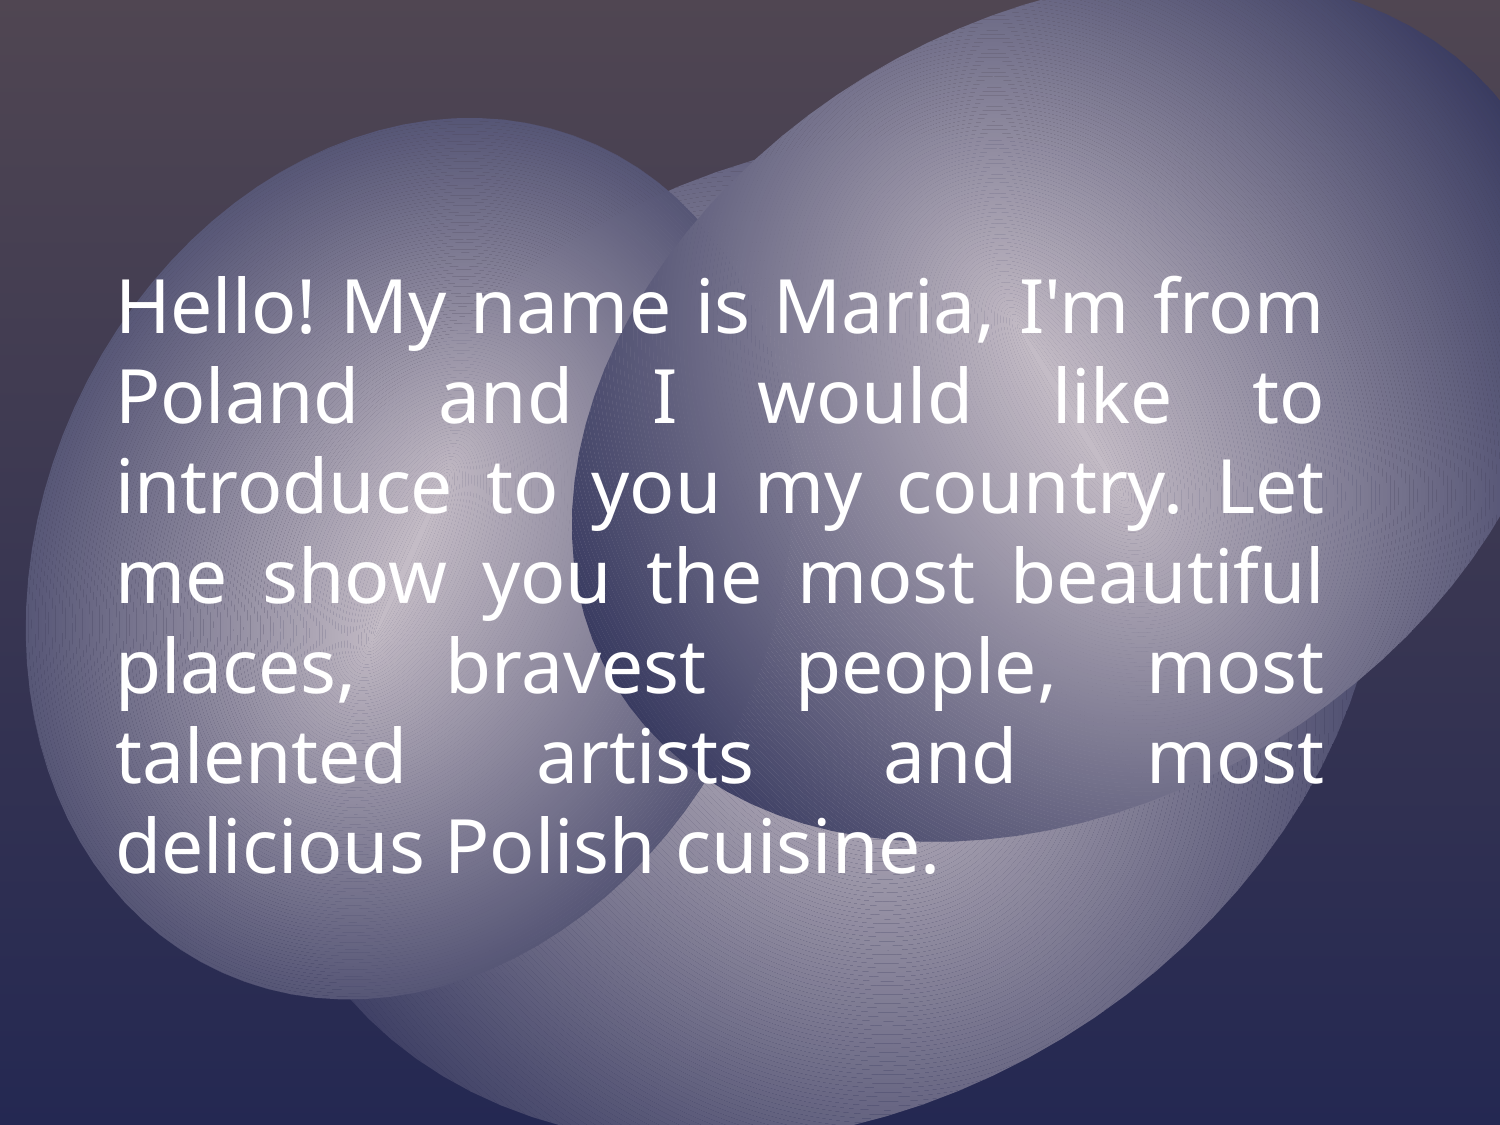

Hello! My name is Maria, I'm from Poland and I would like to introduce to you my country. Let me show you the most beautiful places, bravest people, most talented artists and most delicious Polish cuisine.